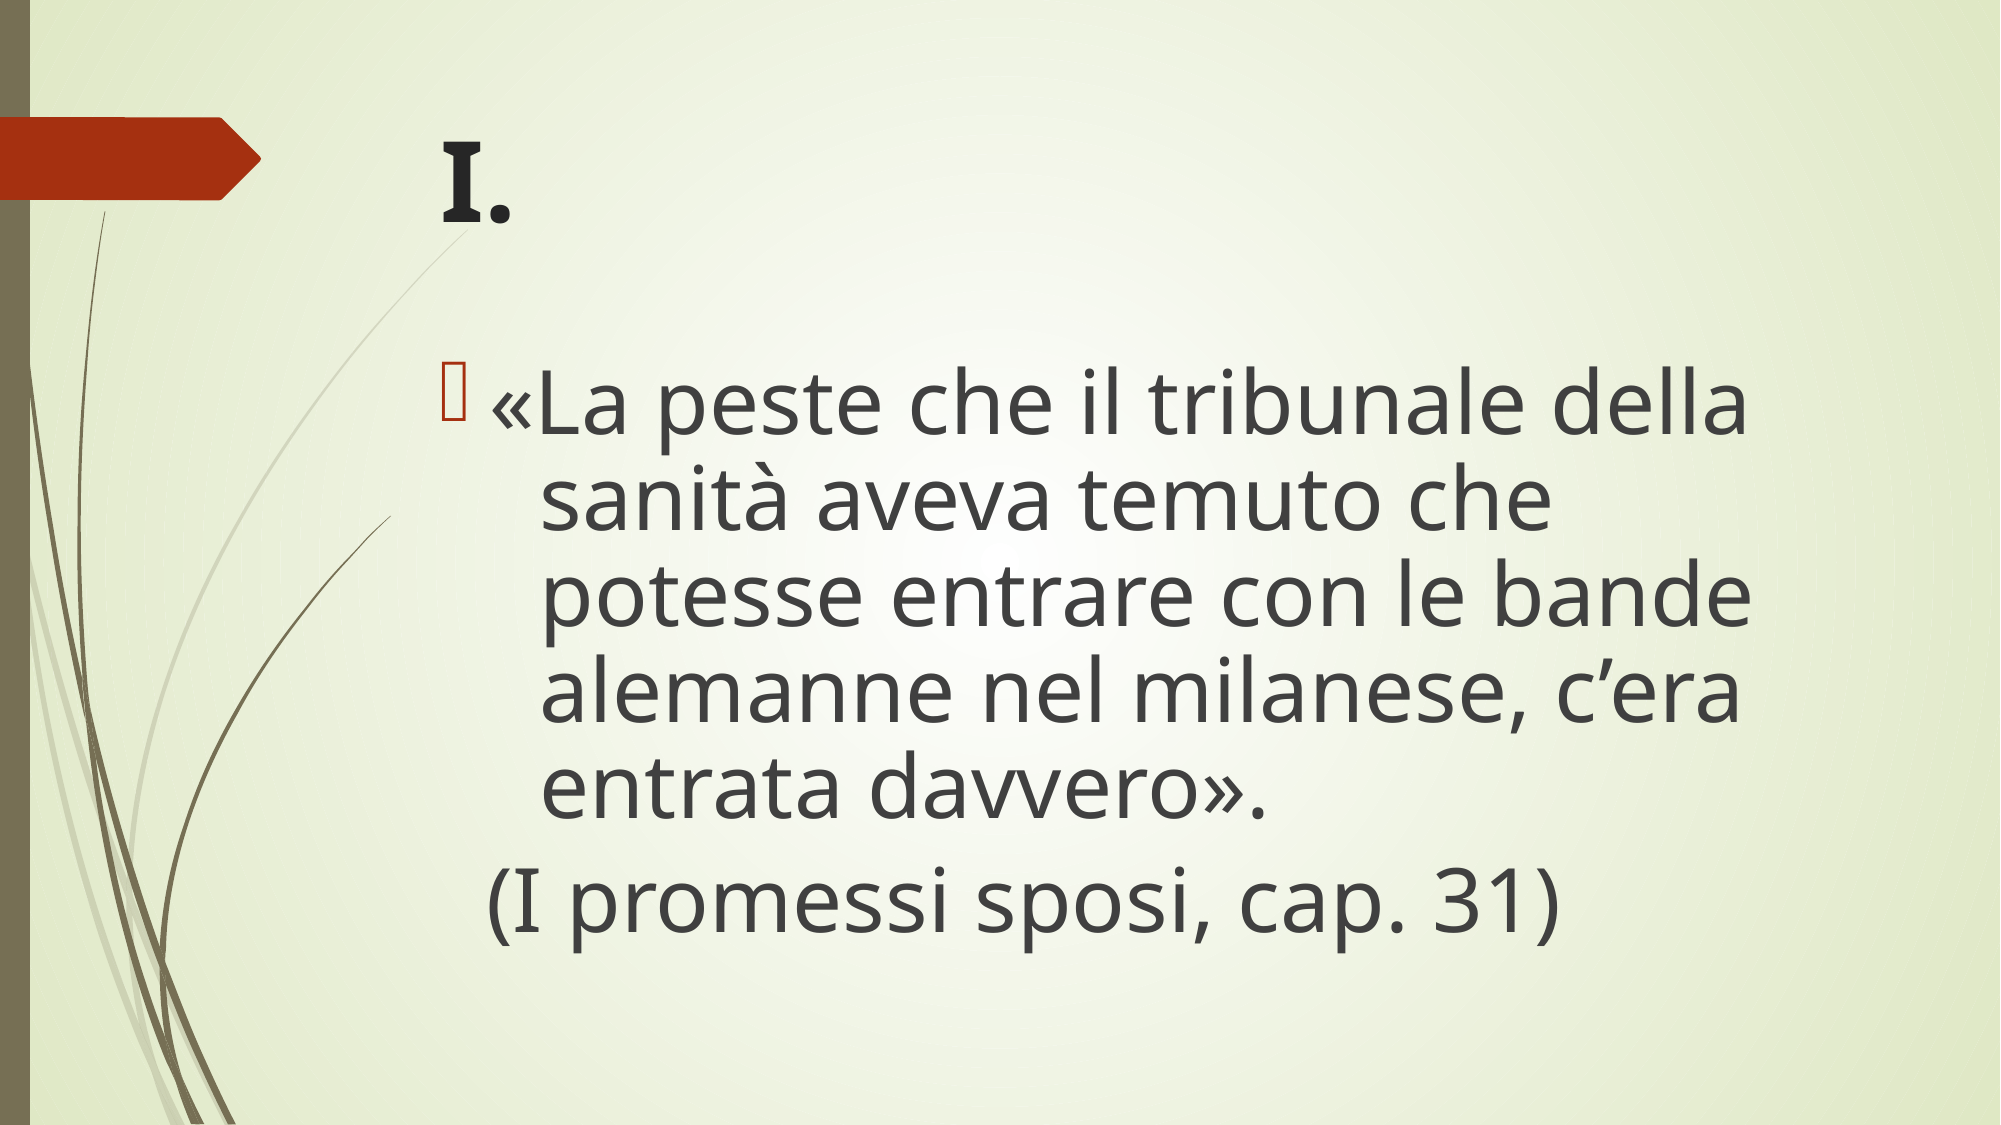

# I.
«La peste che il tribunale della sanità aveva temuto che potesse entrare con le bande alemanne nel milanese, c’era entrata davvero».
 (I promessi sposi, cap. 31)